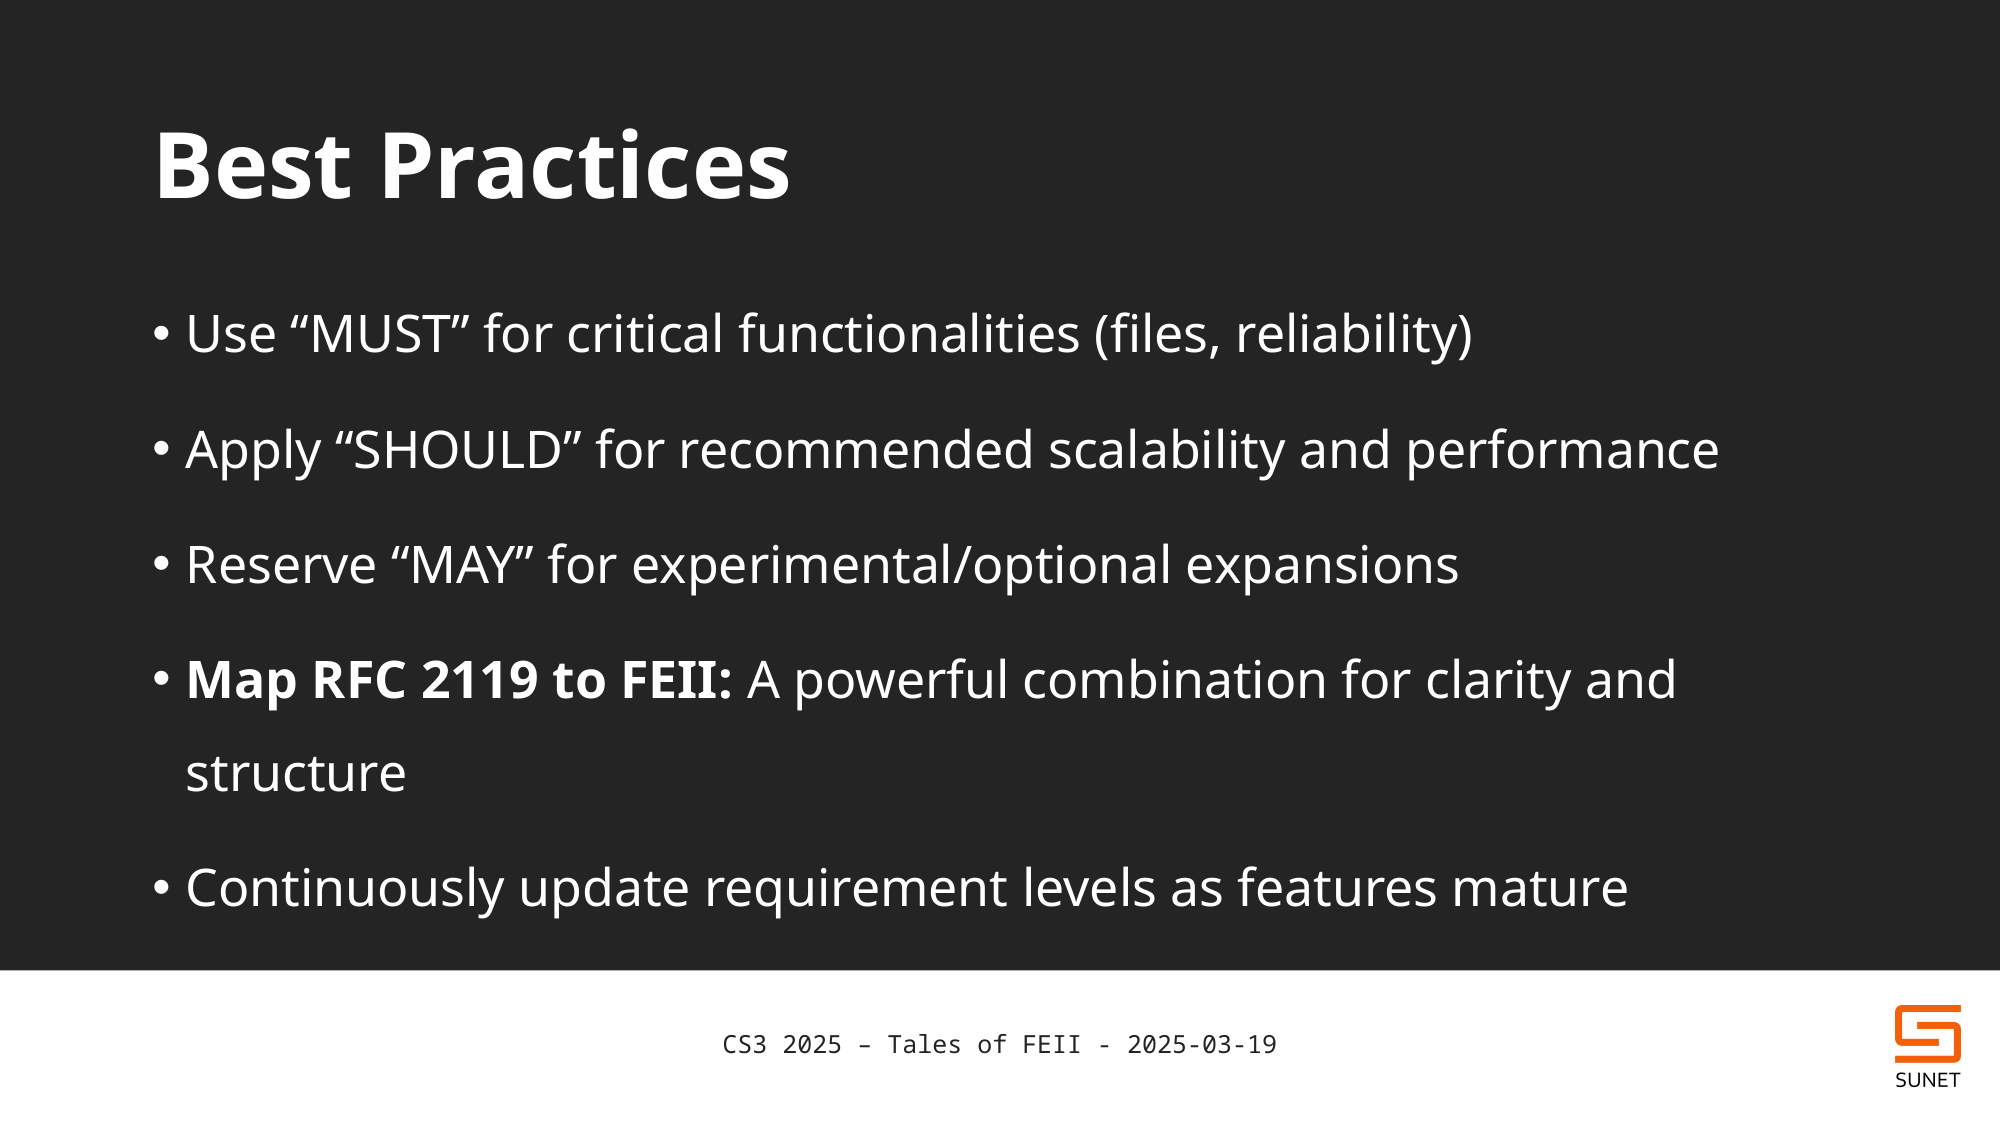

# Best Practices
Use “MUST” for critical functionalities (files, reliability)
Apply “SHOULD” for recommended scalability and performance
Reserve “MAY” for experimental/optional expansions
Map RFC 2119 to FEII: A powerful combination for clarity and structure
Continuously update requirement levels as features mature
CS3 2025 – Tales of FEII - 2025-03-19